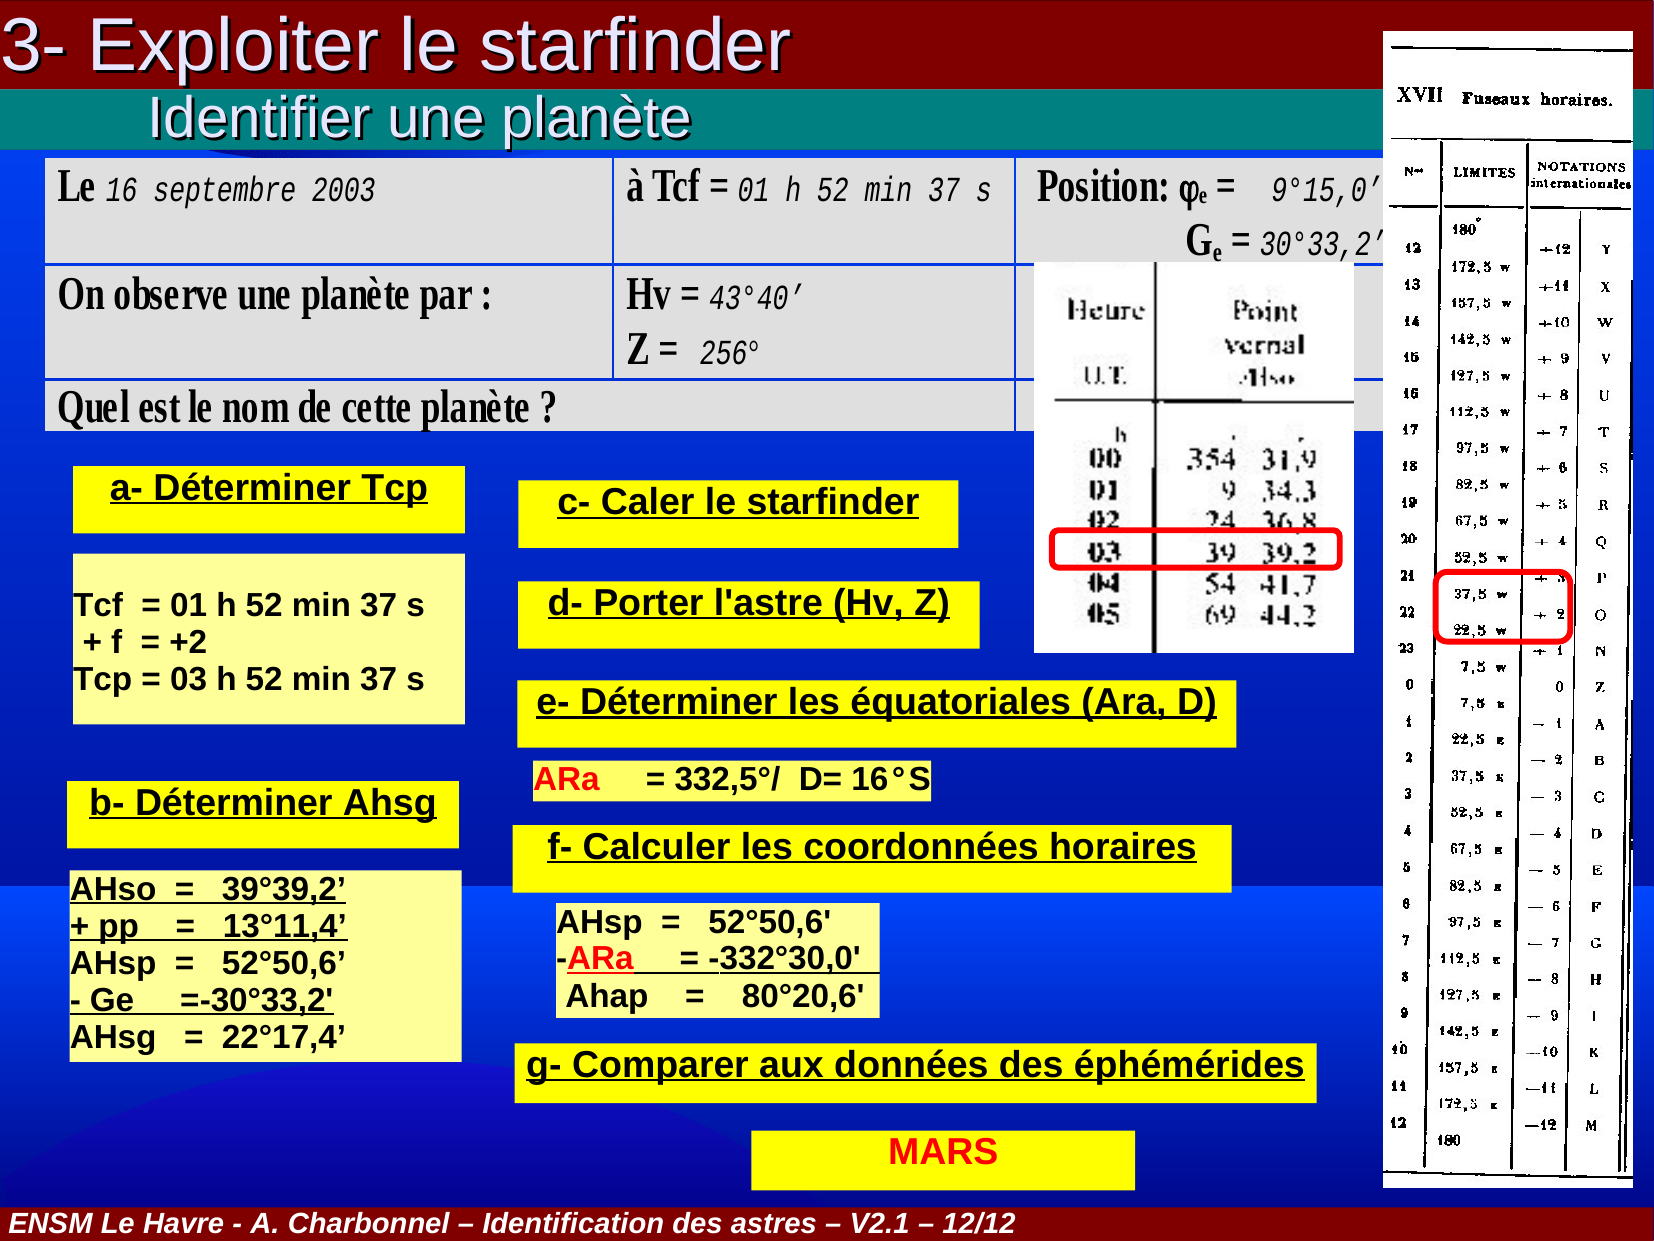

3- Exploiter le starfinder
# Identifier une planète
a- Déterminer Tcp
c- Caler le starfinder
Tcf = 01 h 52 min 37 s
 + f = +2
Tcp = 03 h 52 min 37 s
d- Porter l'astre (Hv, Z)
e- Déterminer les équatoriales (Ara, D)
ARa = 332,5°/ D= 16°S
b- Déterminer Ahsg
f- Calculer les coordonnées horaires
AHso = 39°39,2’
+ pp = 13°11,4’
AHsp = 52°50,6’
- Ge =-30°33,2'
AHsg = 22°17,4’
AHsp = 52°50,6'
-ARa = -332°30,0'
 Ahap = 80°20,6'
g- Comparer aux données des éphémérides
MARS
 ENSM Le Havre - A. Charbonnel – Identification des astres – V2.1 – 12/12